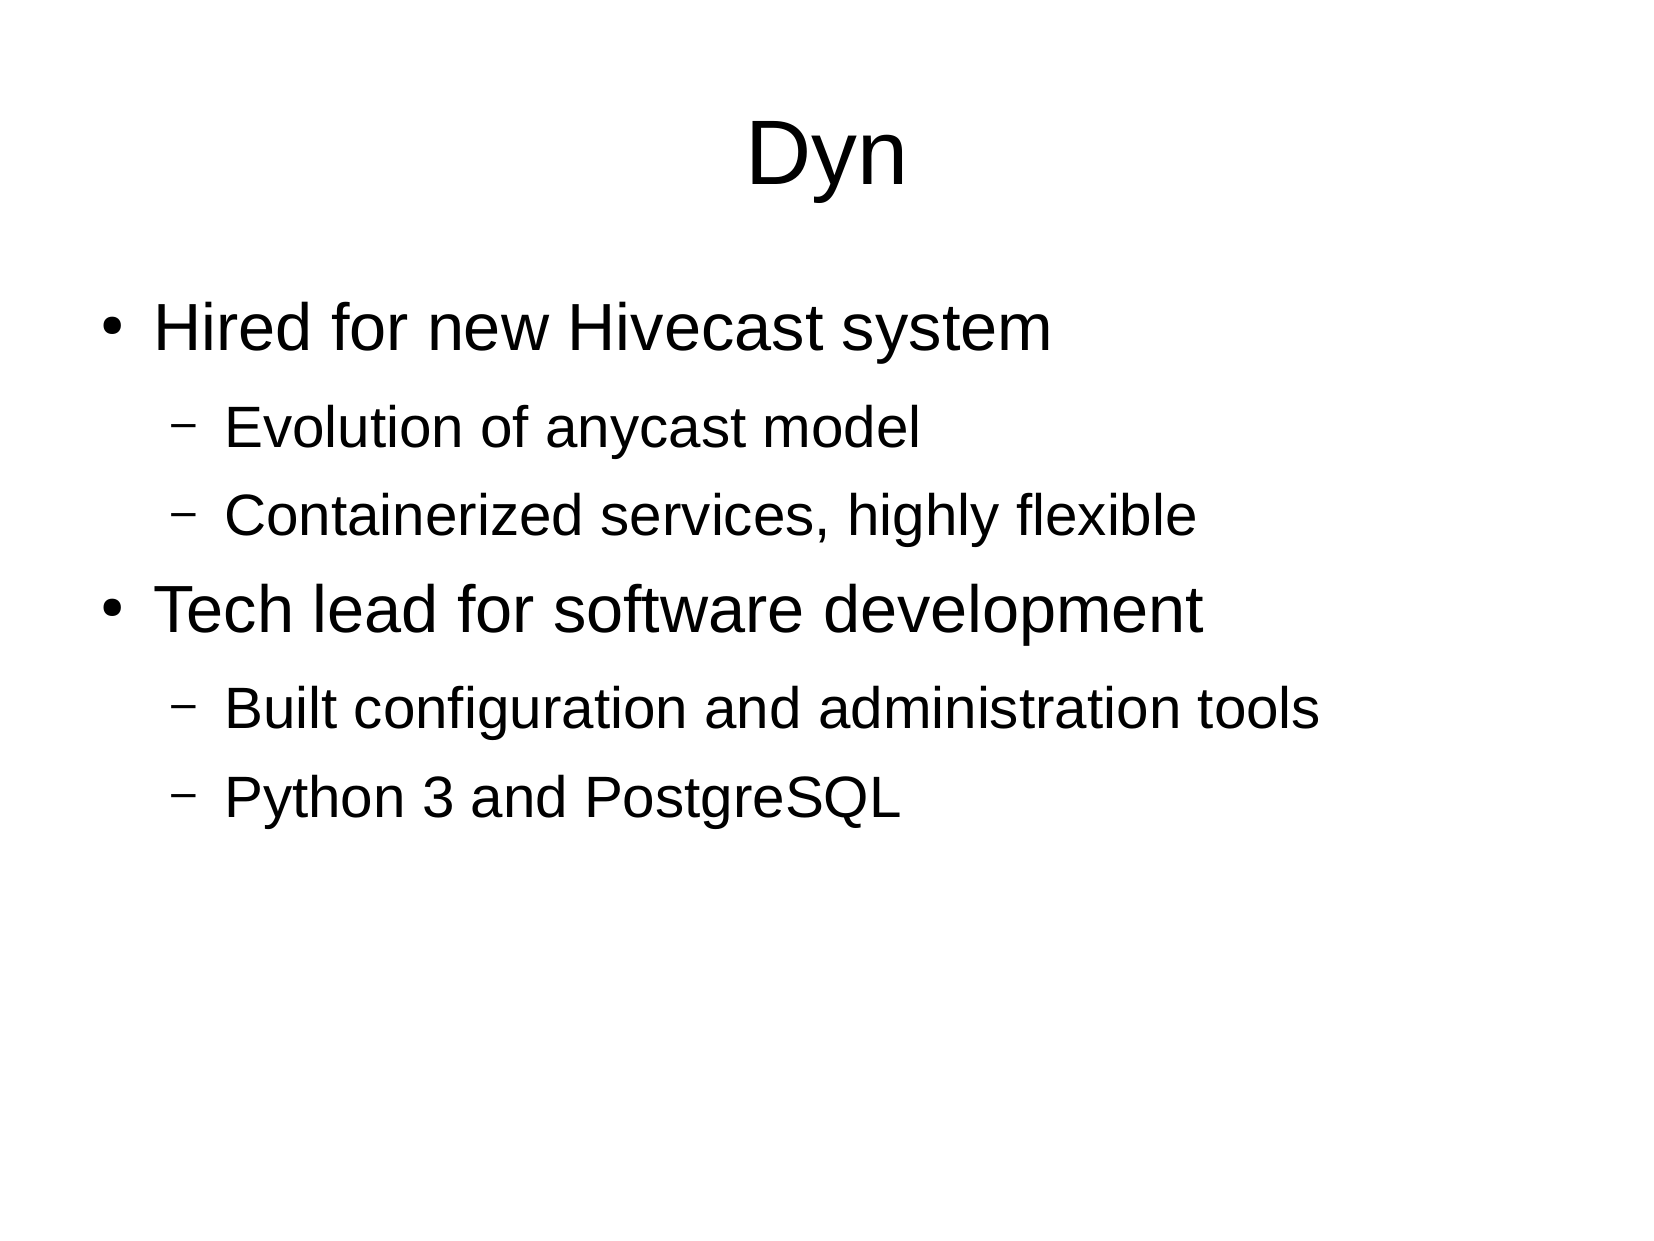

# Dyn
Hired for new Hivecast system
Evolution of anycast model
Containerized services, highly flexible
Tech lead for software development
Built configuration and administration tools
Python 3 and PostgreSQL